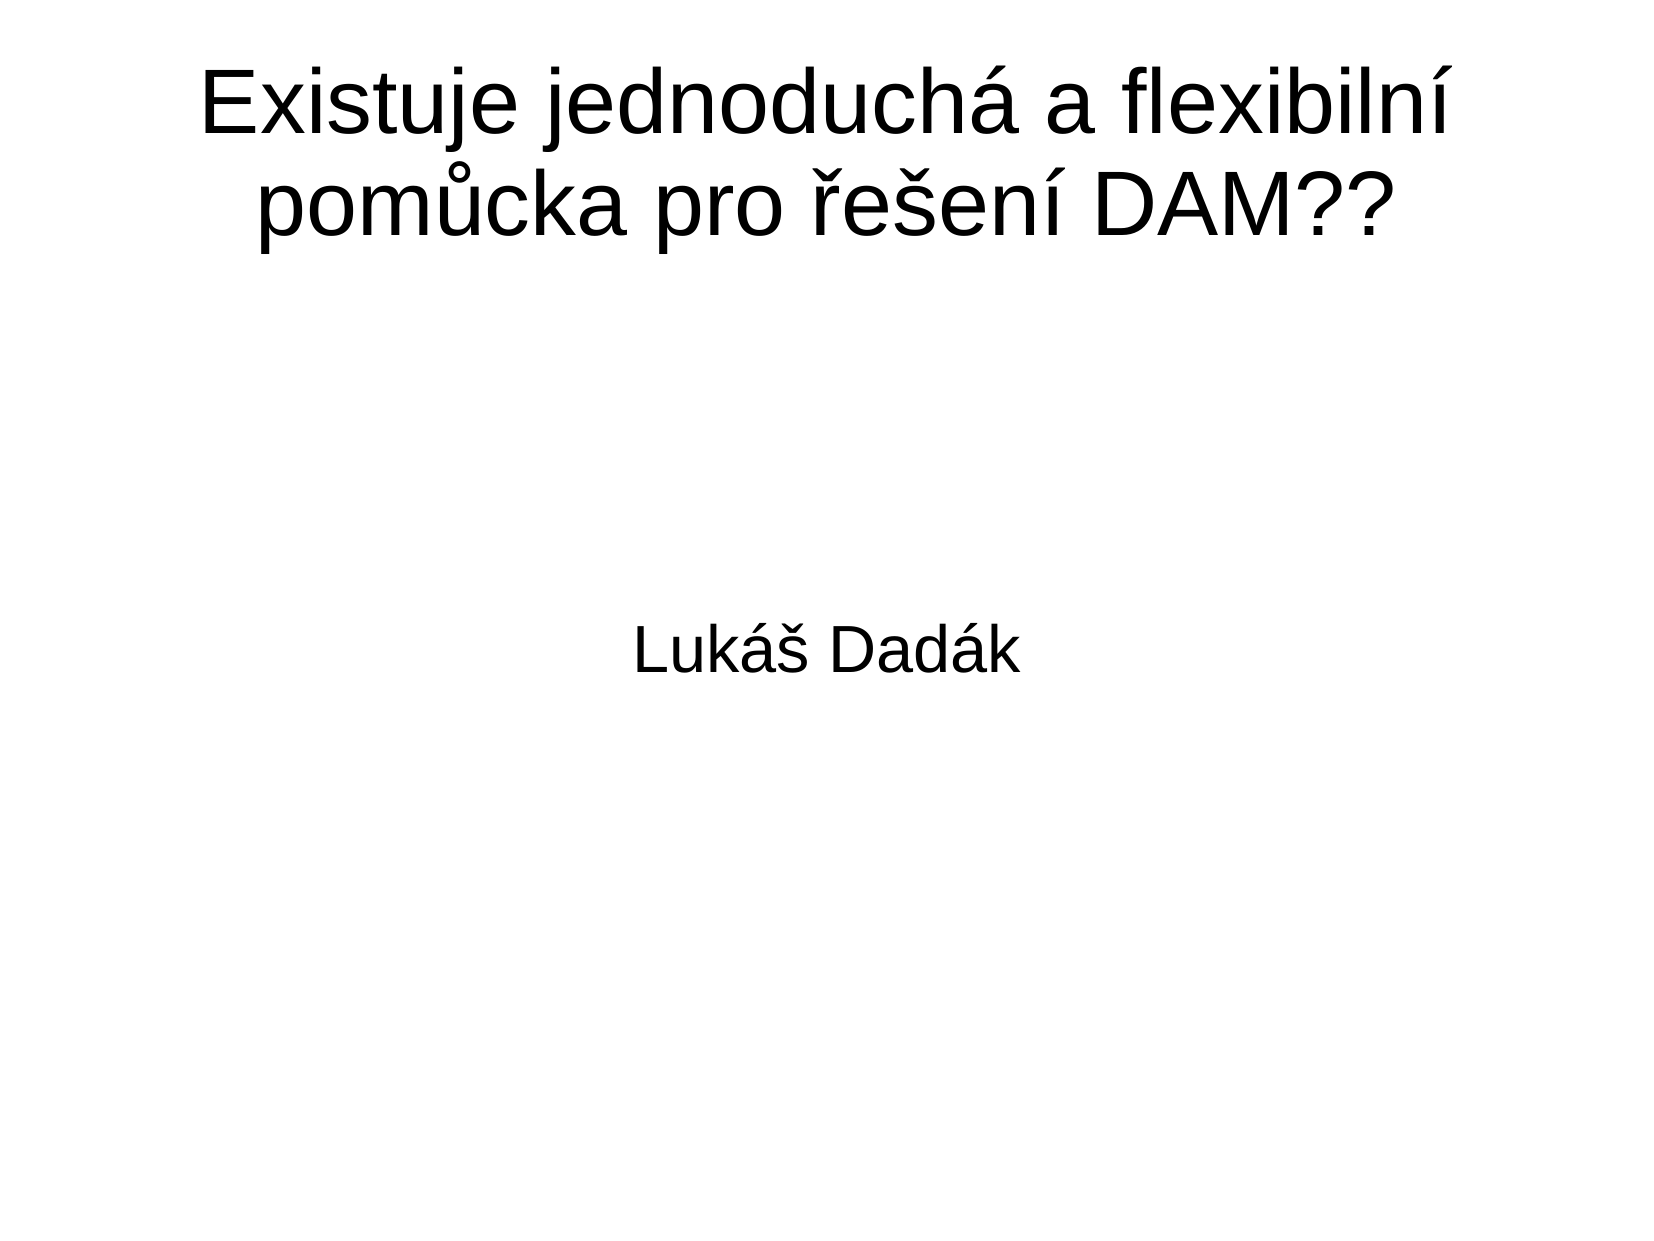

# Existuje jednoduchá a flexibilní pomůcka pro řešení DAM??
Lukáš Dadák